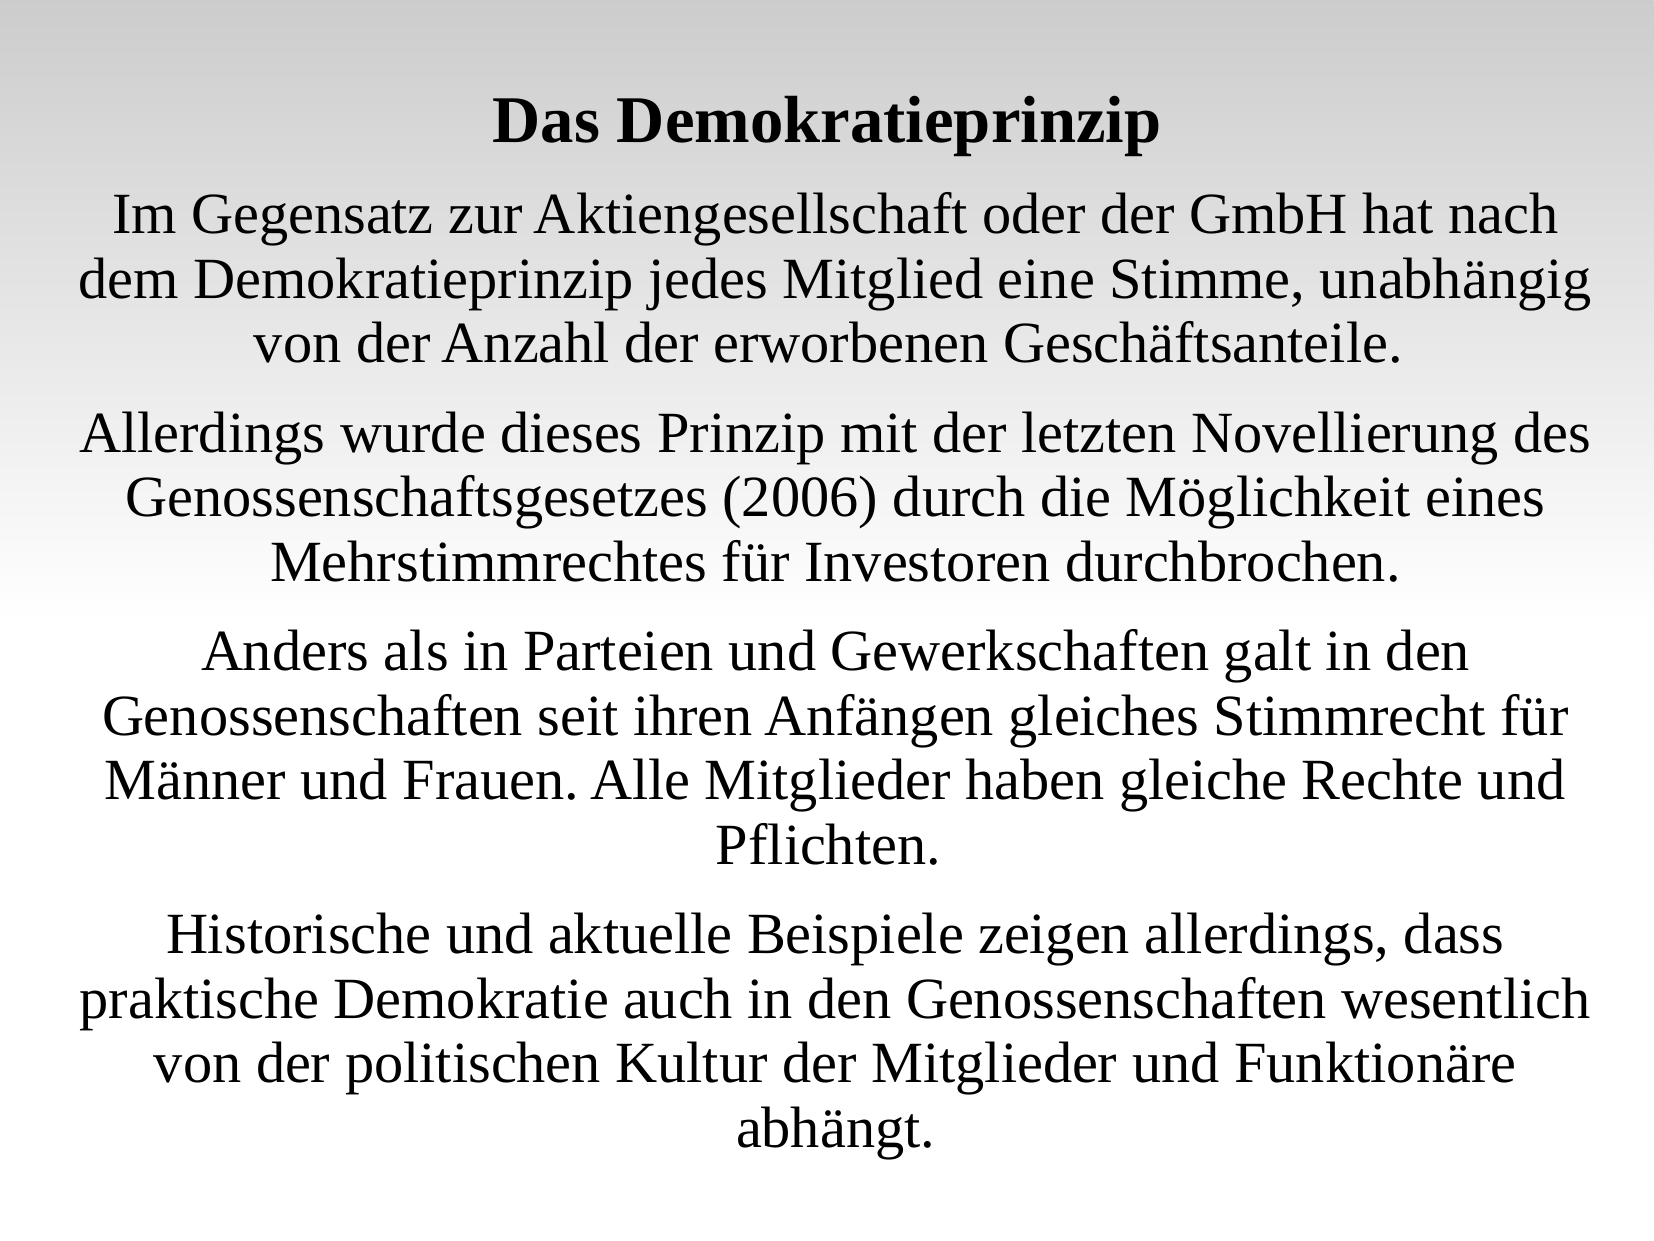

Das Demokratieprinzip
Im Gegensatz zur Aktiengesellschaft oder der GmbH hat nach dem Demokratieprinzip jedes Mitglied eine Stimme, unabhängig von der Anzahl der erworbenen Geschäftsanteile.
Allerdings wurde dieses Prinzip mit der letzten Novellierung des Genossenschaftsgesetzes (2006) durch die Möglichkeit eines Mehrstimmrechtes für Investoren durchbrochen.
Anders als in Parteien und Gewerkschaften galt in den Genossenschaften seit ihren Anfängen gleiches Stimmrecht für Männer und Frauen. Alle Mitglieder haben gleiche Rechte und Pflichten.
Historische und aktuelle Beispiele zeigen allerdings, dass praktische Demokratie auch in den Genossenschaften wesentlich von der politischen Kultur der Mitglieder und Funktionäre abhängt.